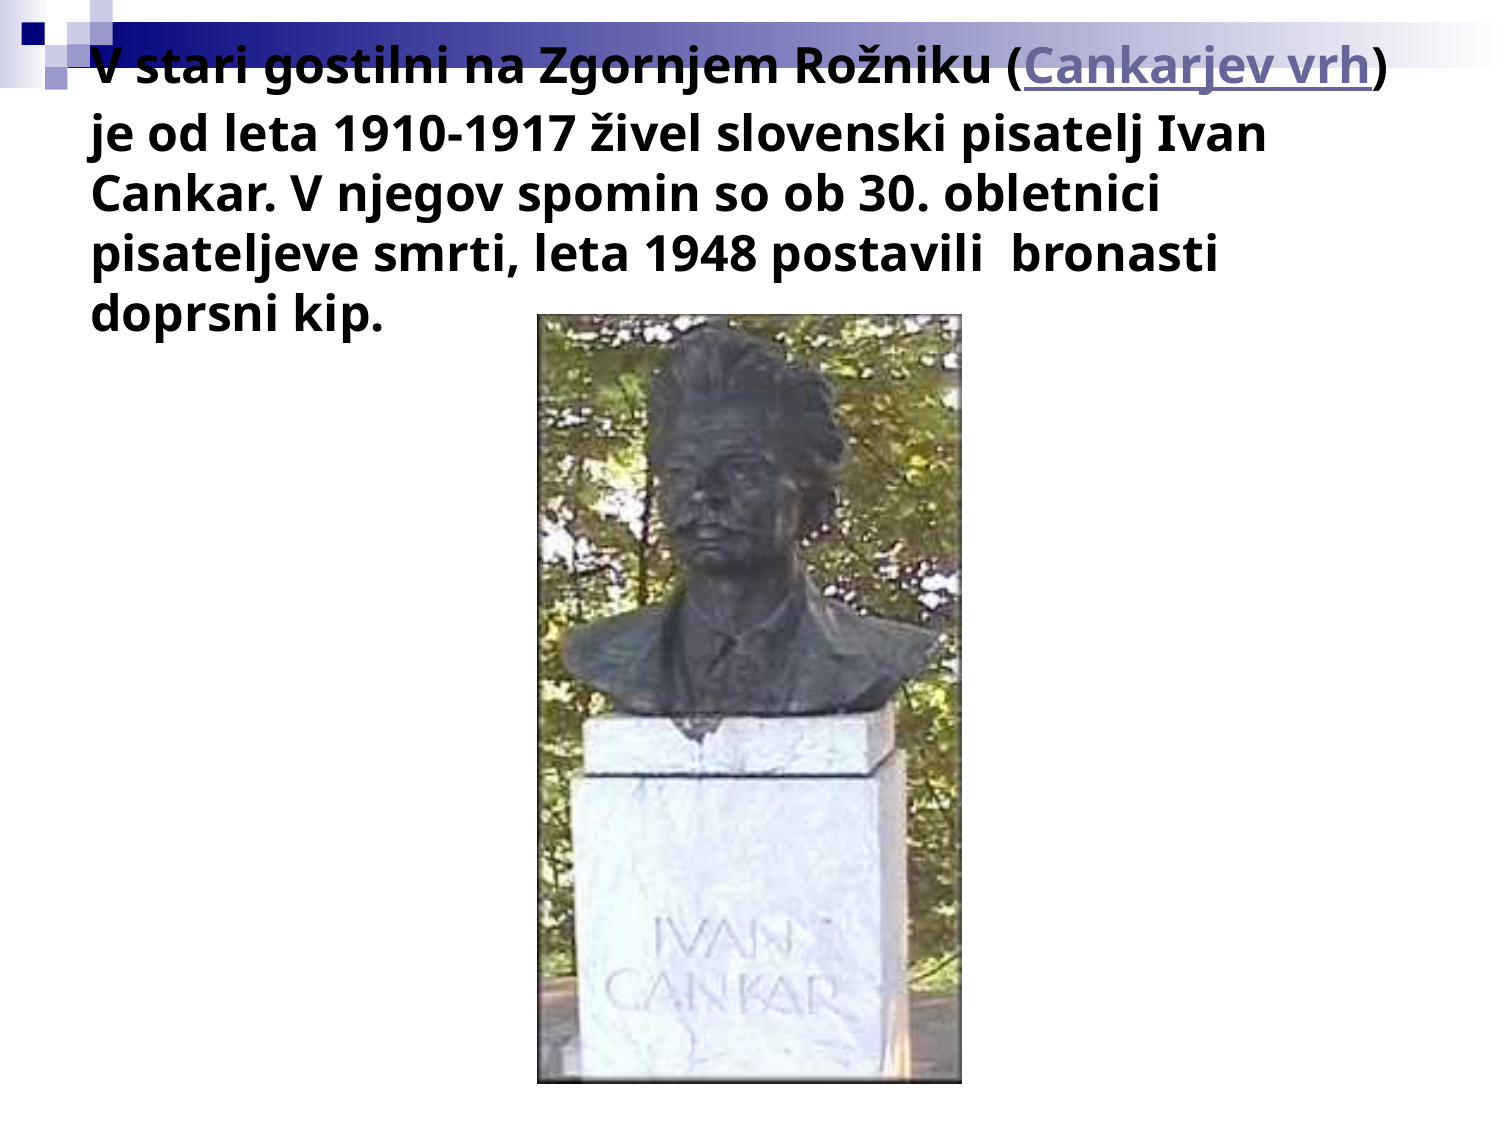

# V stari gostilni na Zgornjem Rožniku (Cankarjev vrh) je od leta 1910-1917 živel slovenski pisatelj Ivan Cankar. V njegov spomin so ob 30. obletnici pisateljeve smrti, leta 1948 postavili  bronasti doprsni kip.